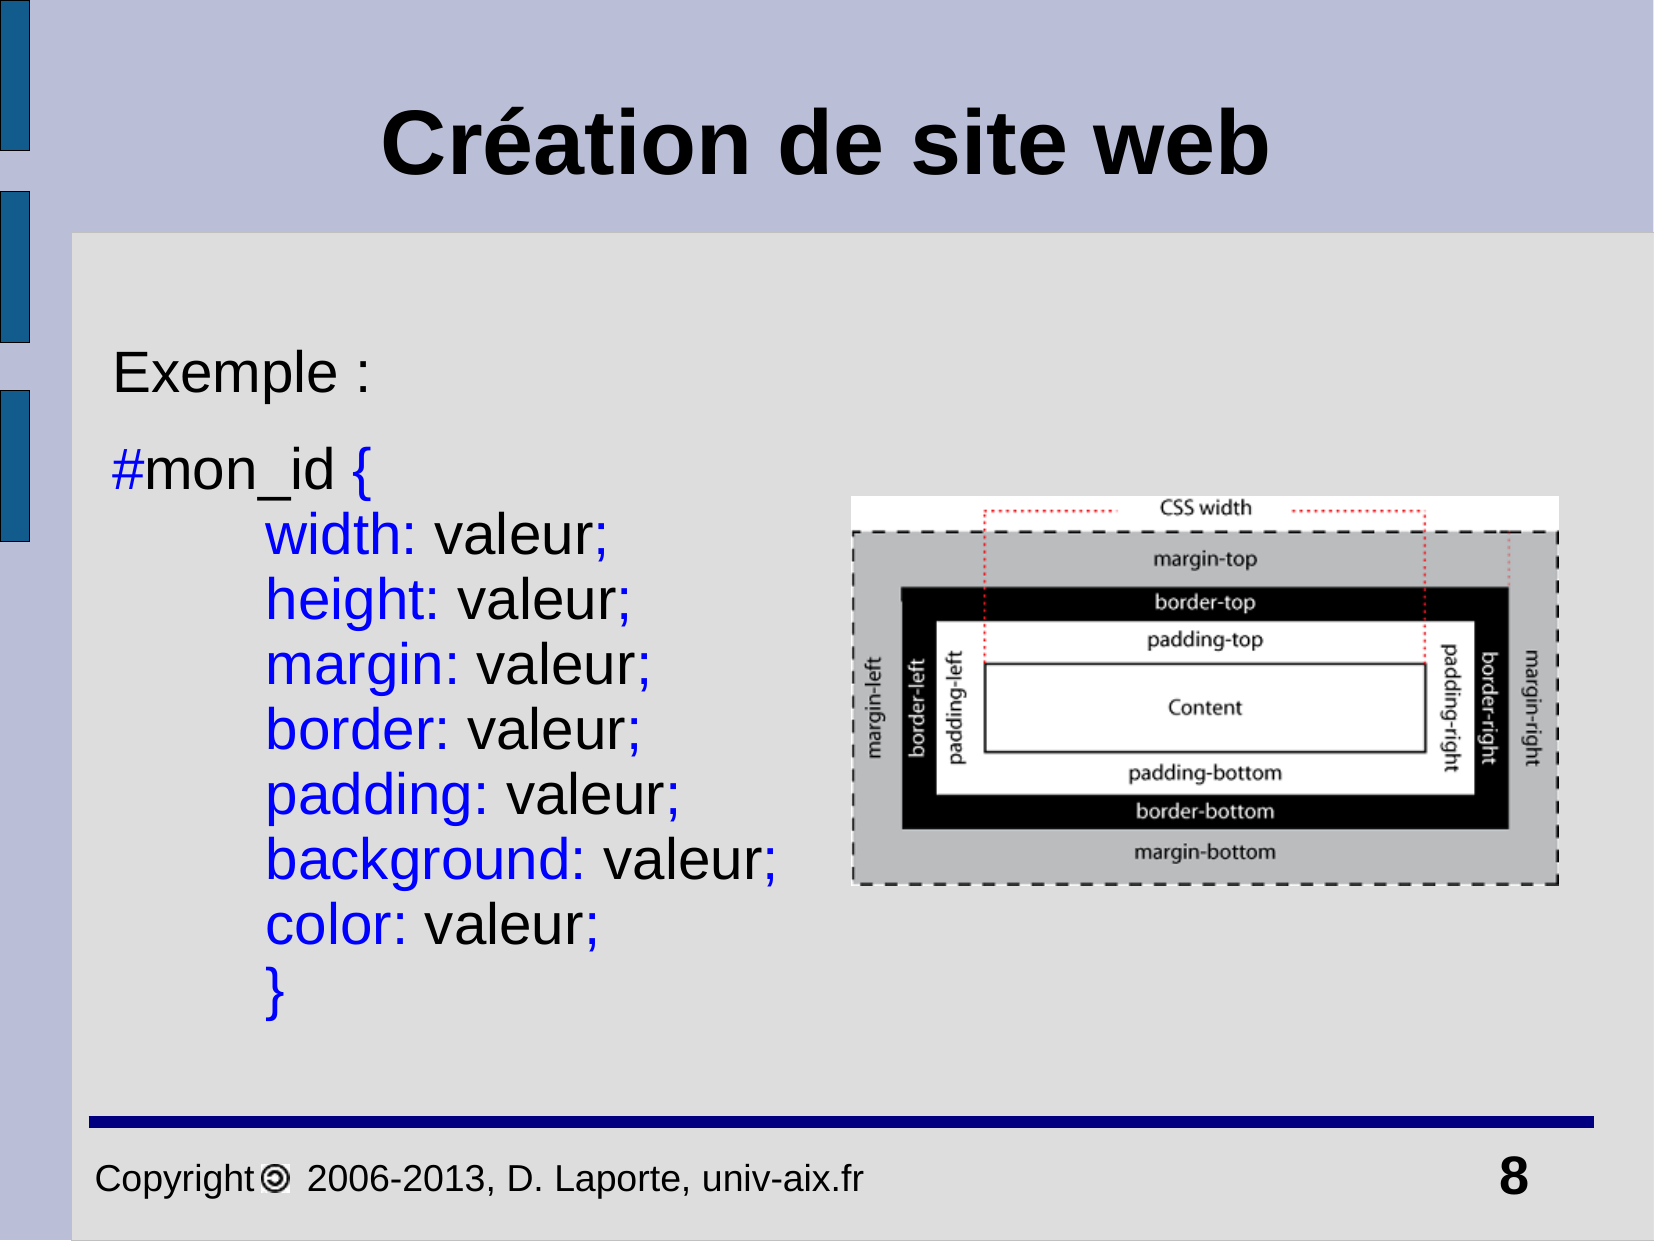

Exemple :
#mon_id {
	width: valeur;
	height: valeur;
	margin: valeur;
	border: valeur;
	padding: valeur;
	background: valeur;
	color: valeur;
	}